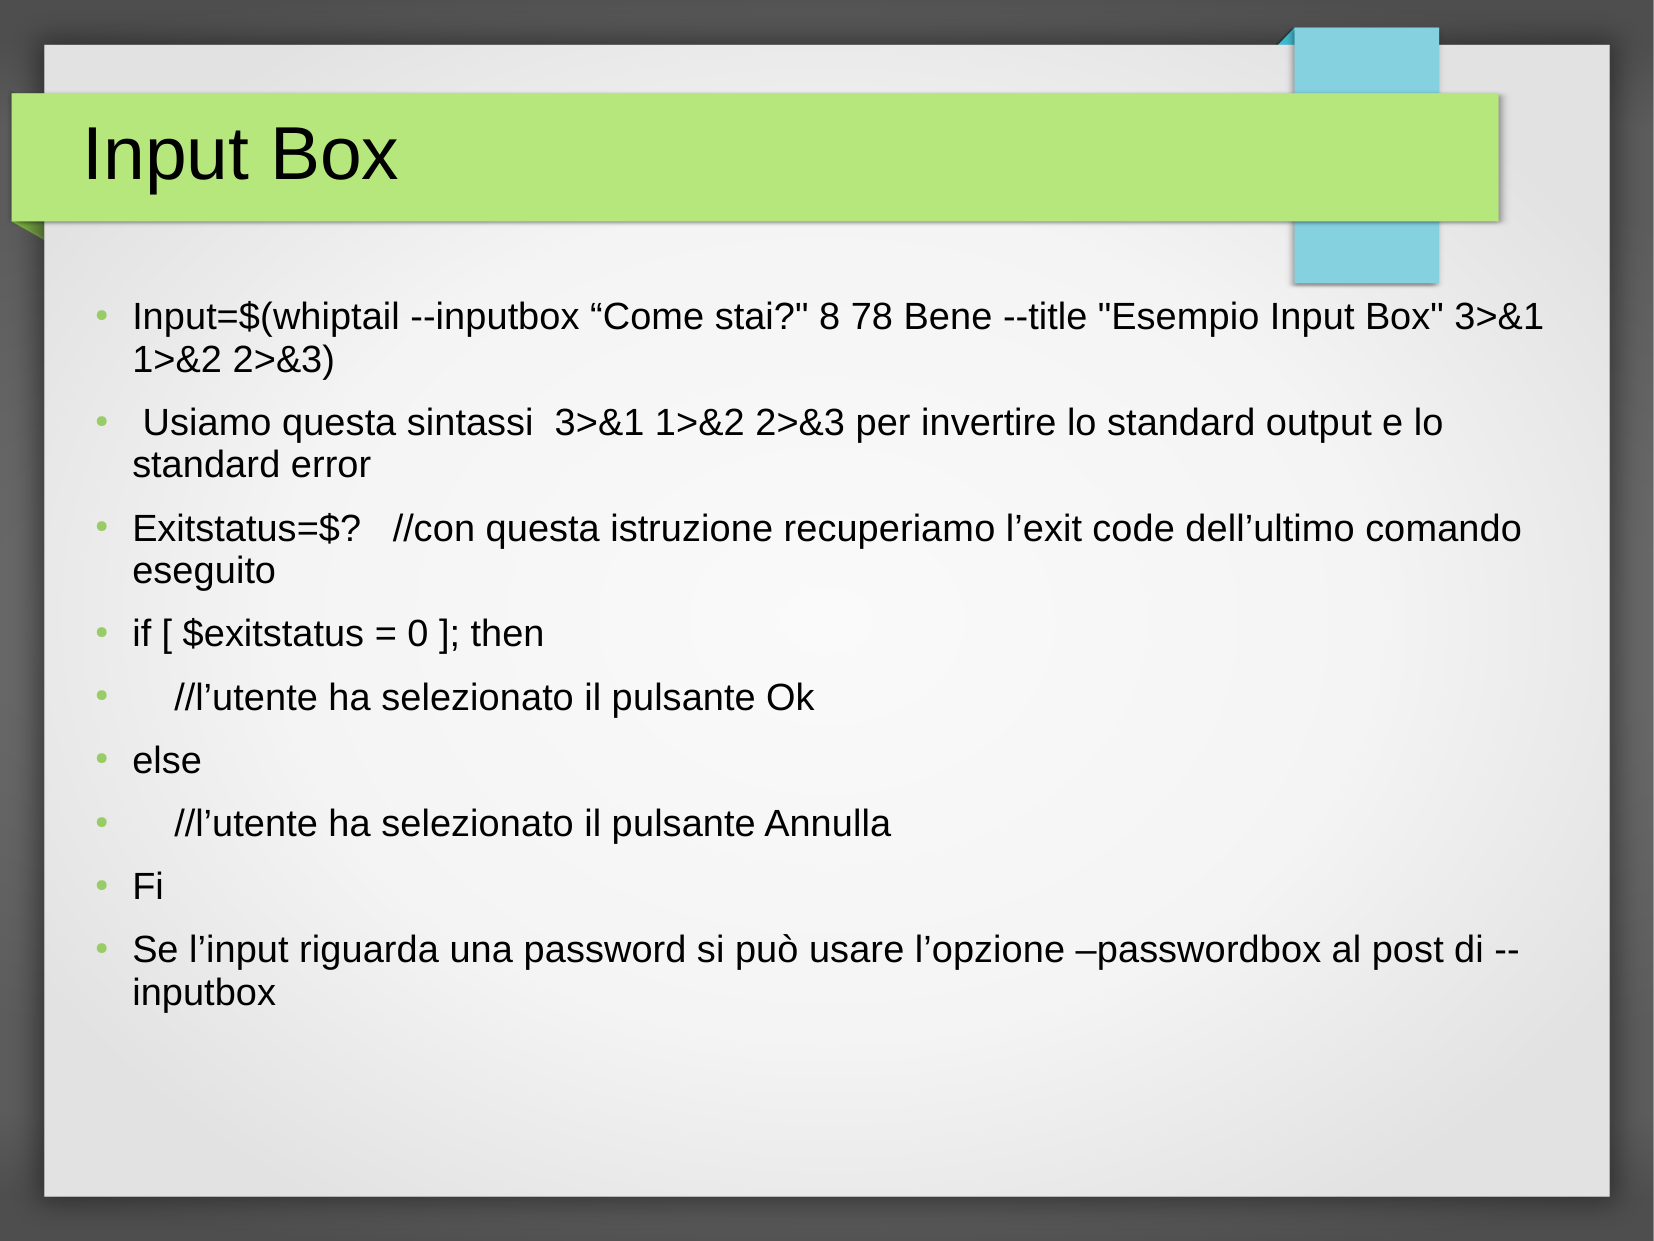

# Input Box
Input=$(whiptail --inputbox “Come stai?" 8 78 Bene --title "Esempio Input Box" 3>&1 1>&2 2>&3)
 Usiamo questa sintassi 3>&1 1>&2 2>&3 per invertire lo standard output e lo standard error
Exitstatus=$? //con questa istruzione recuperiamo l’exit code dell’ultimo comando eseguito
if [ $exitstatus = 0 ]; then
 //l’utente ha selezionato il pulsante Ok
else
 //l’utente ha selezionato il pulsante Annulla
Fi
Se l’input riguarda una password si può usare l’opzione –passwordbox al post di --inputbox